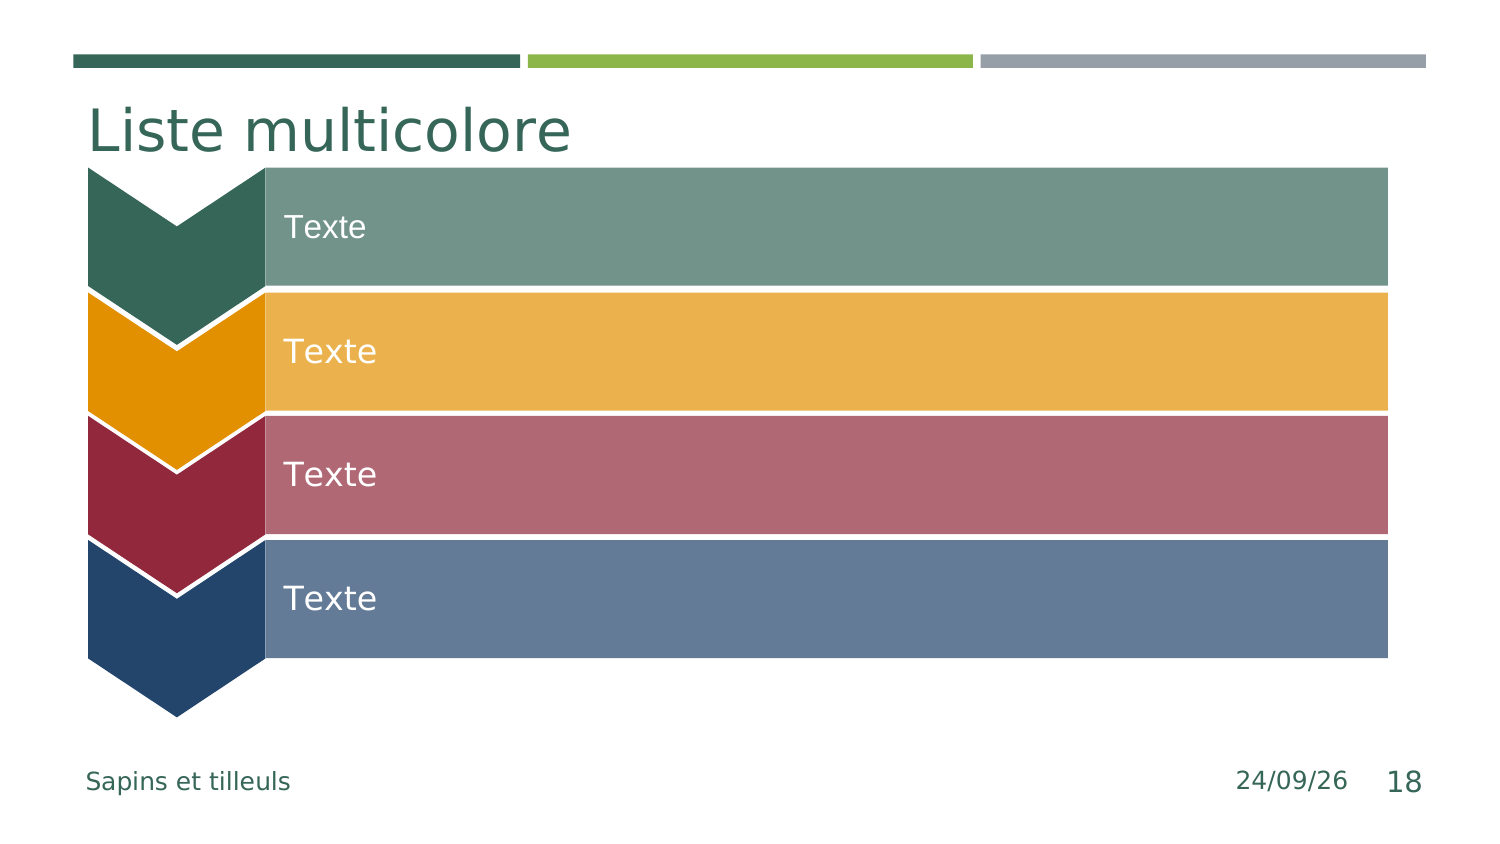

# Liste multicolore
Texte
Texte
Texte
Texte
Sapins et tilleuls
18